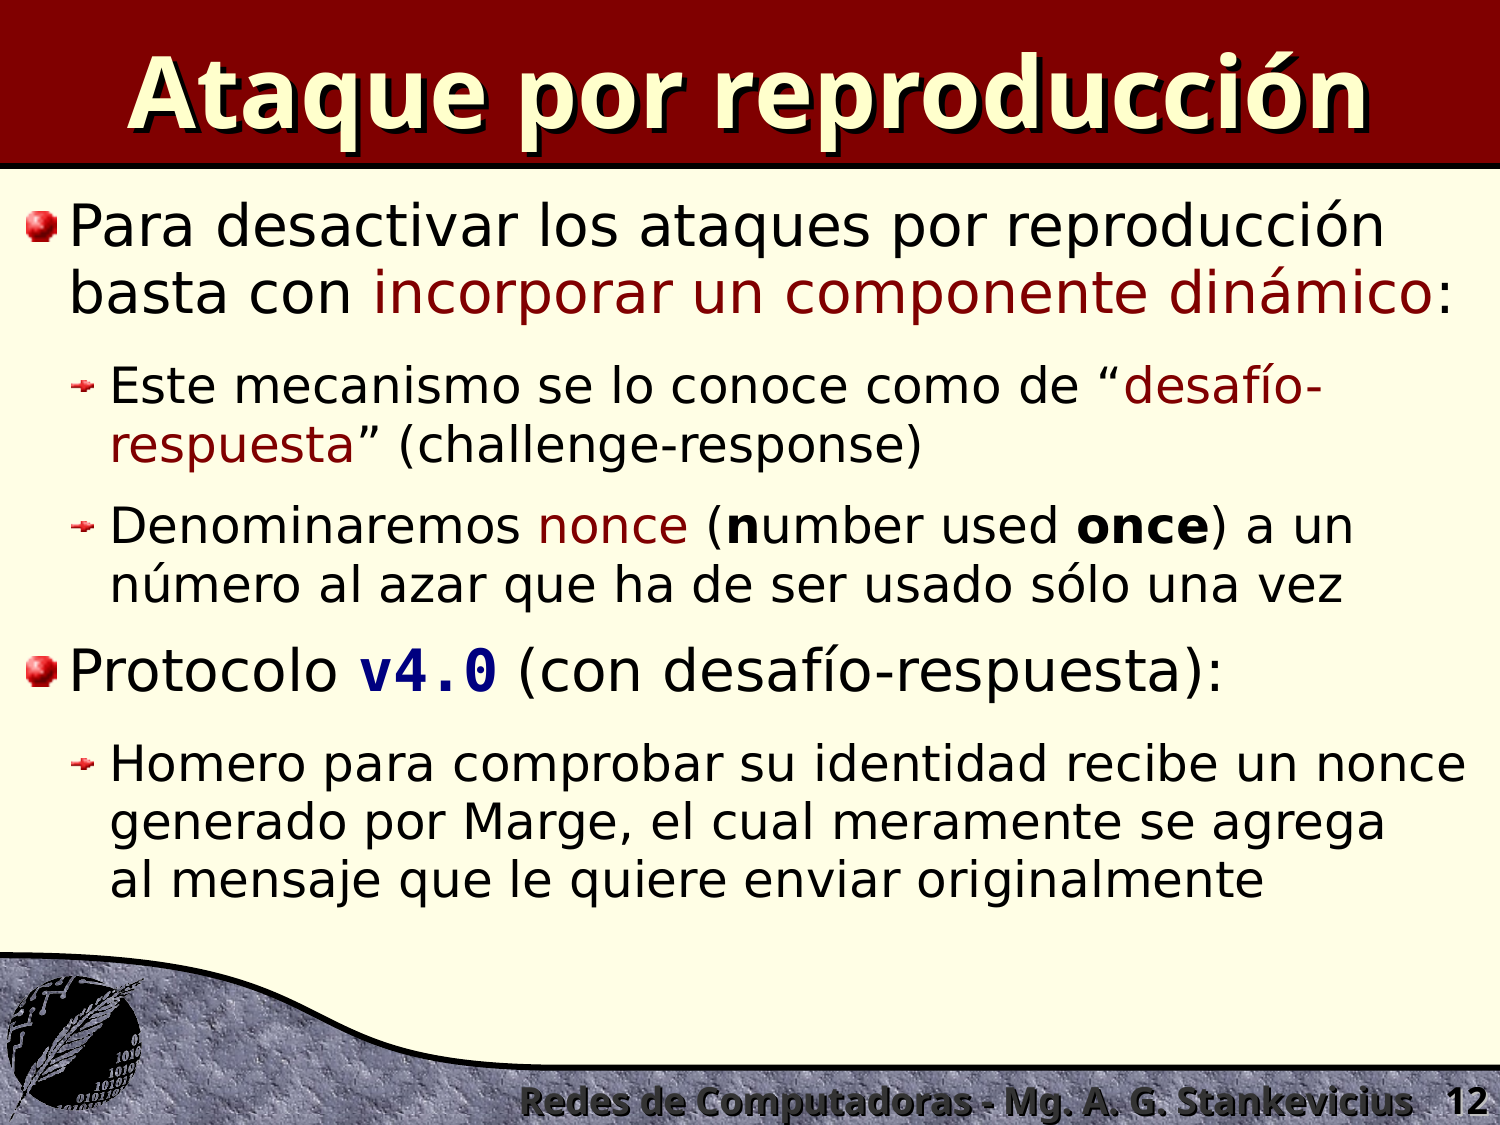

# Ataque por reproducción
Para desactivar los ataques por reproducción basta con incorporar un componente dinámico:
Este mecanismo se lo conoce como de “desafío-respuesta” (challenge-response)
Denominaremos nonce (number used once) a un número al azar que ha de ser usado sólo una vez
Protocolo v4.0 (con desafío-respuesta):
Homero para comprobar su identidad recibe un nonce
generado por Marge, el cual meramente se agrega
al mensaje que le quiere enviar originalmente
12